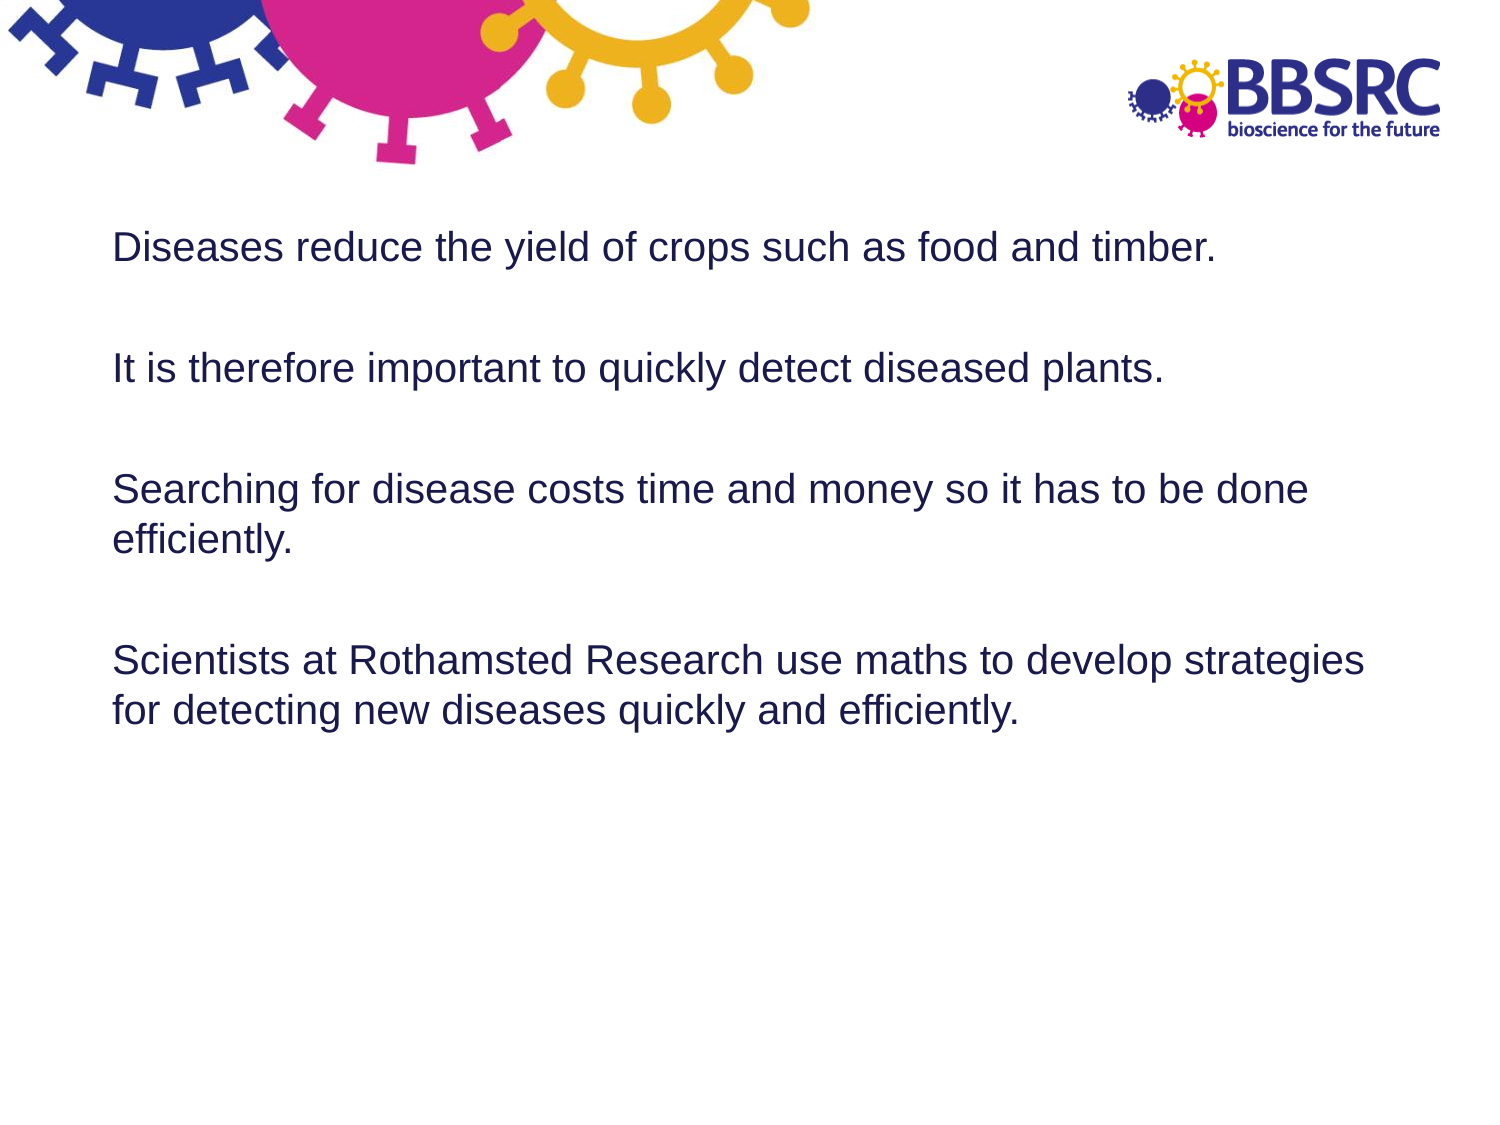

# Diseases reduce the yield of crops such as food and timber.
It is therefore important to quickly detect diseased plants.
Searching for disease costs time and money so it has to be done efficiently.
Scientists at Rothamsted Research use maths to develop strategies for detecting new diseases quickly and efficiently.